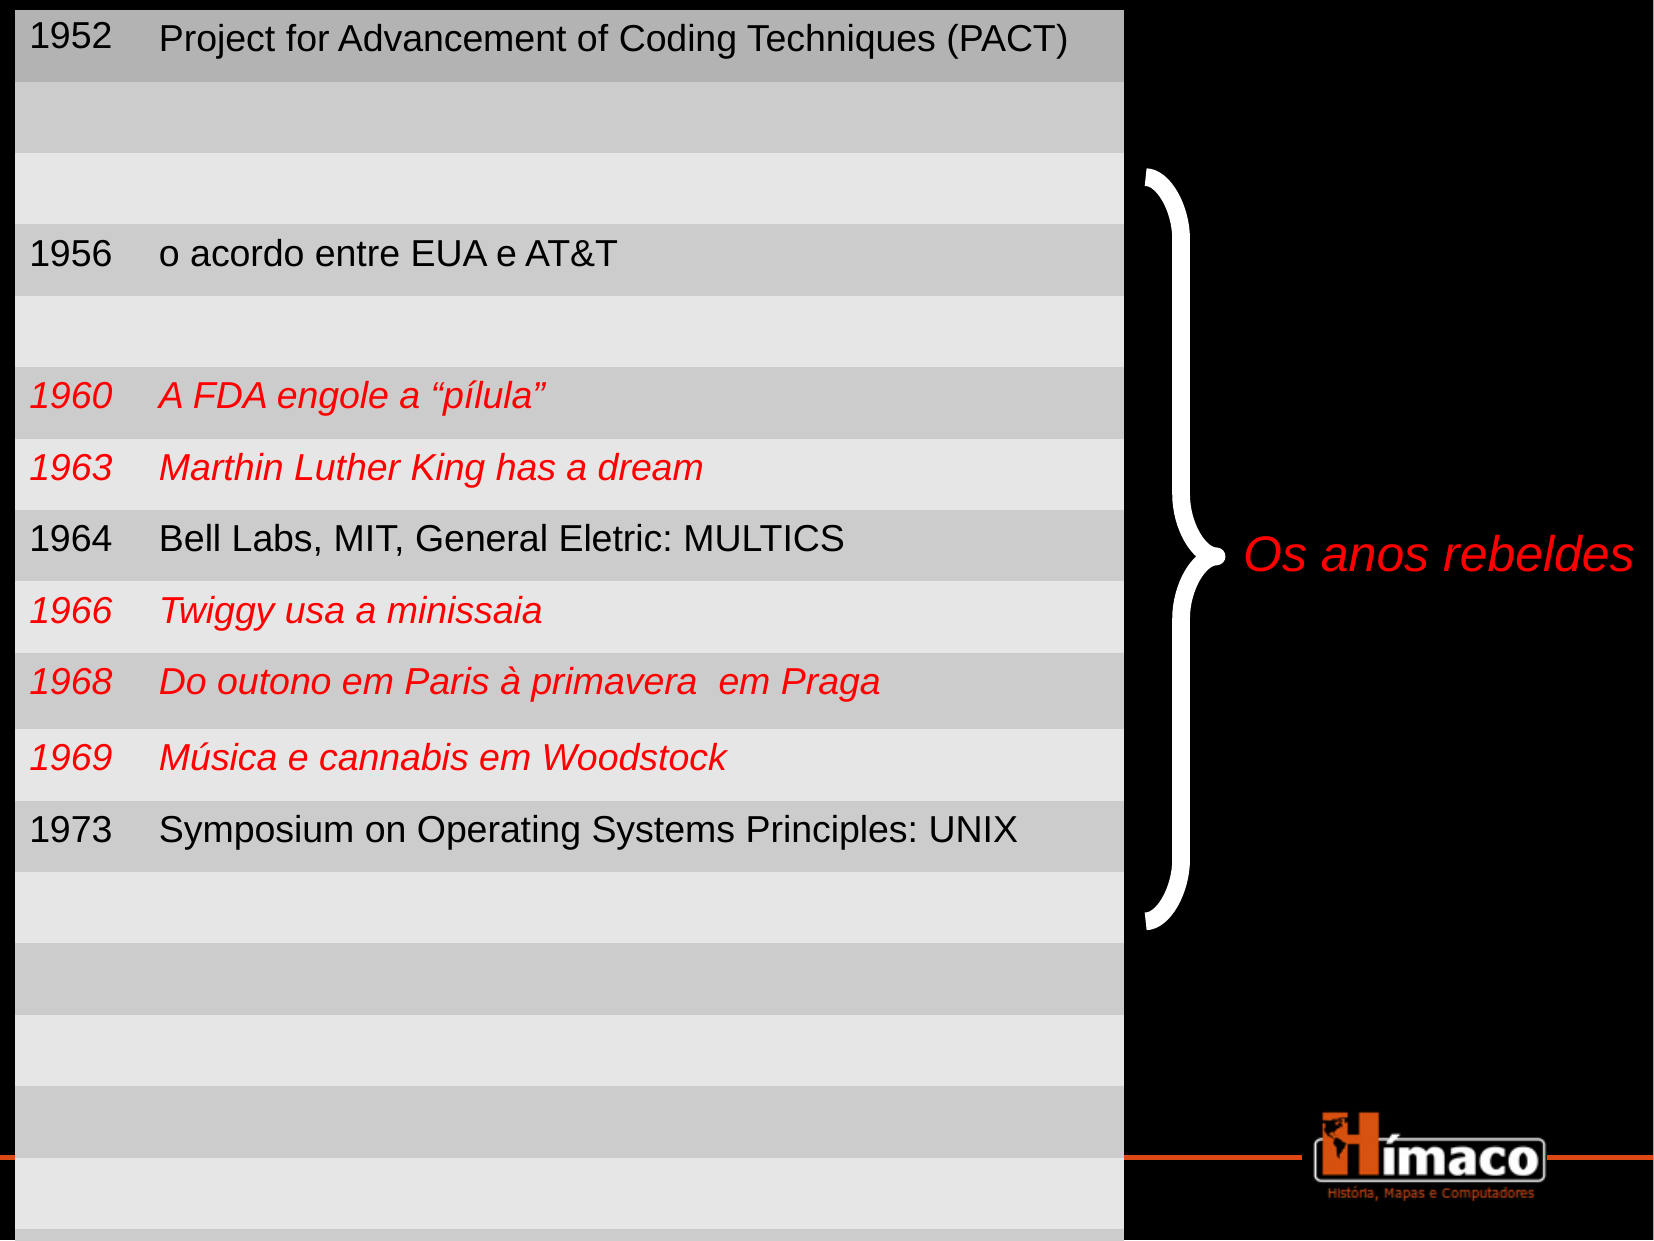

| 1952 | Project for Advancement of Coding Techniques (PACT) |
| --- | --- |
| | |
| | |
| 1956 | o acordo entre EUA e AT&T |
| | |
| 1960 | A FDA engole a “pílula” |
| 1963 | Marthin Luther King has a dream |
| 1964 | Bell Labs, MIT, General Eletric: MULTICS |
| 1966 | Twiggy usa a minissaia |
| 1968 | Do outono em Paris à primavera em Praga |
| 1969 | Música e cannabis em Woodstock |
| 1973 | Symposium on Operating Systems Principles: UNIX |
| | |
| | |
| | |
| | |
| | |
| | |
| | |
| | |
| | |
| | |
| | |
| | |
| | |
| | |
| | |
| | |
| | |
| | |
| | |
| | |
| | |
| | |
Os anos rebeldes